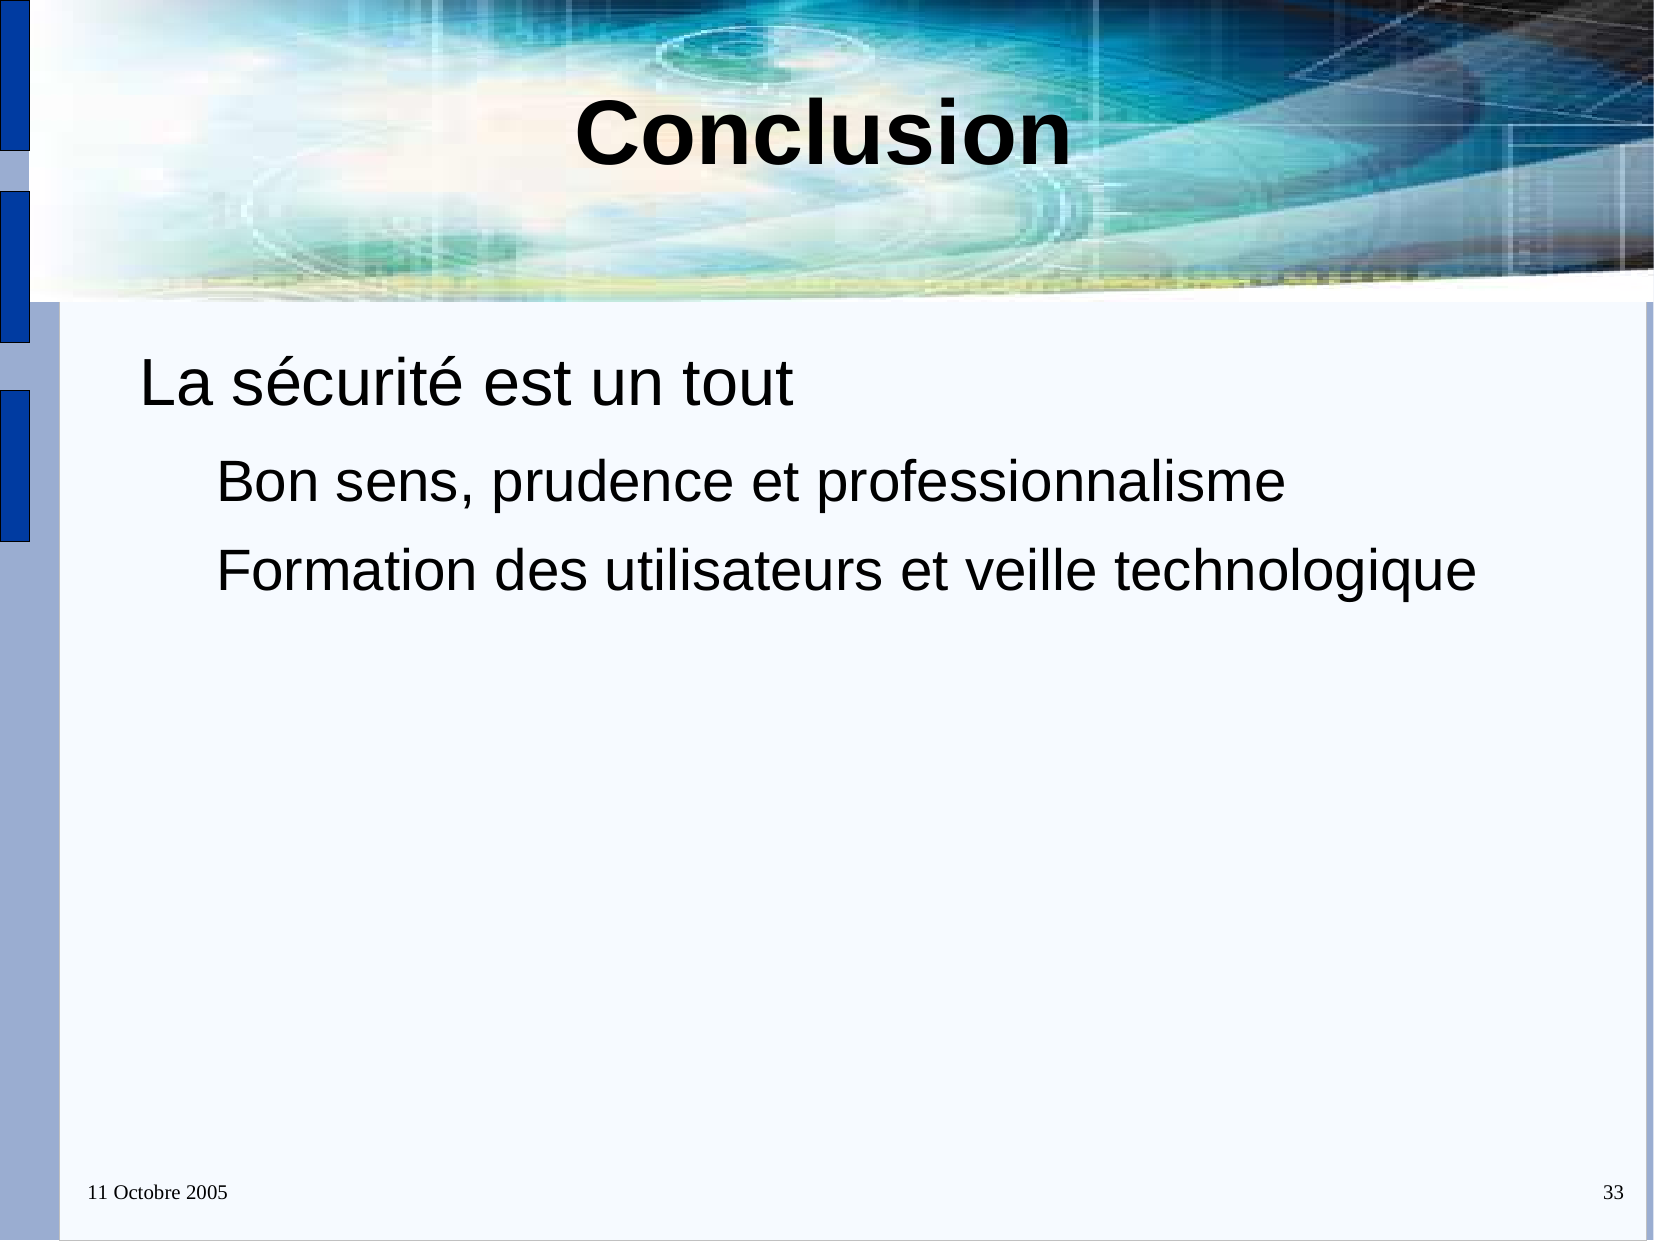

# Conclusion
La sécurité est un tout
Bon sens, prudence et professionnalisme
Formation des utilisateurs et veille technologique